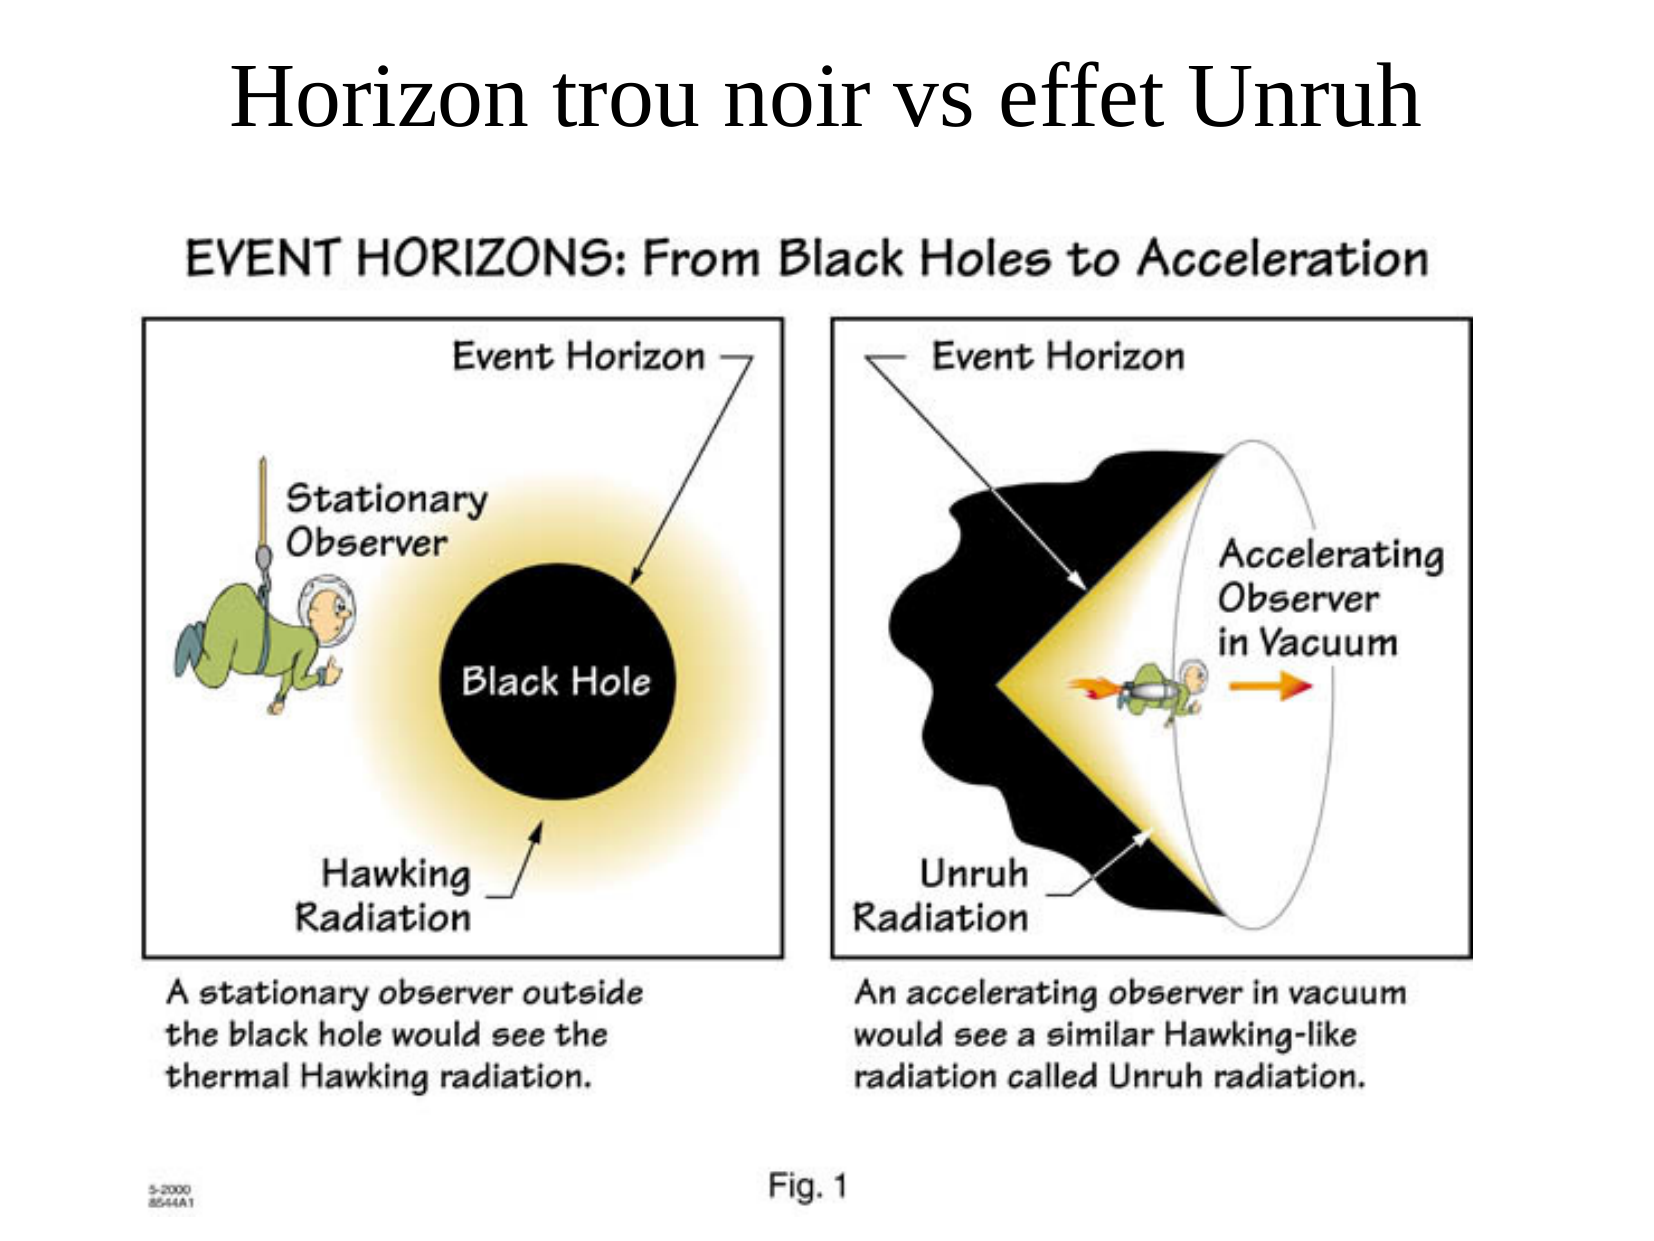

# Horizon trou noir vs effet Unruh